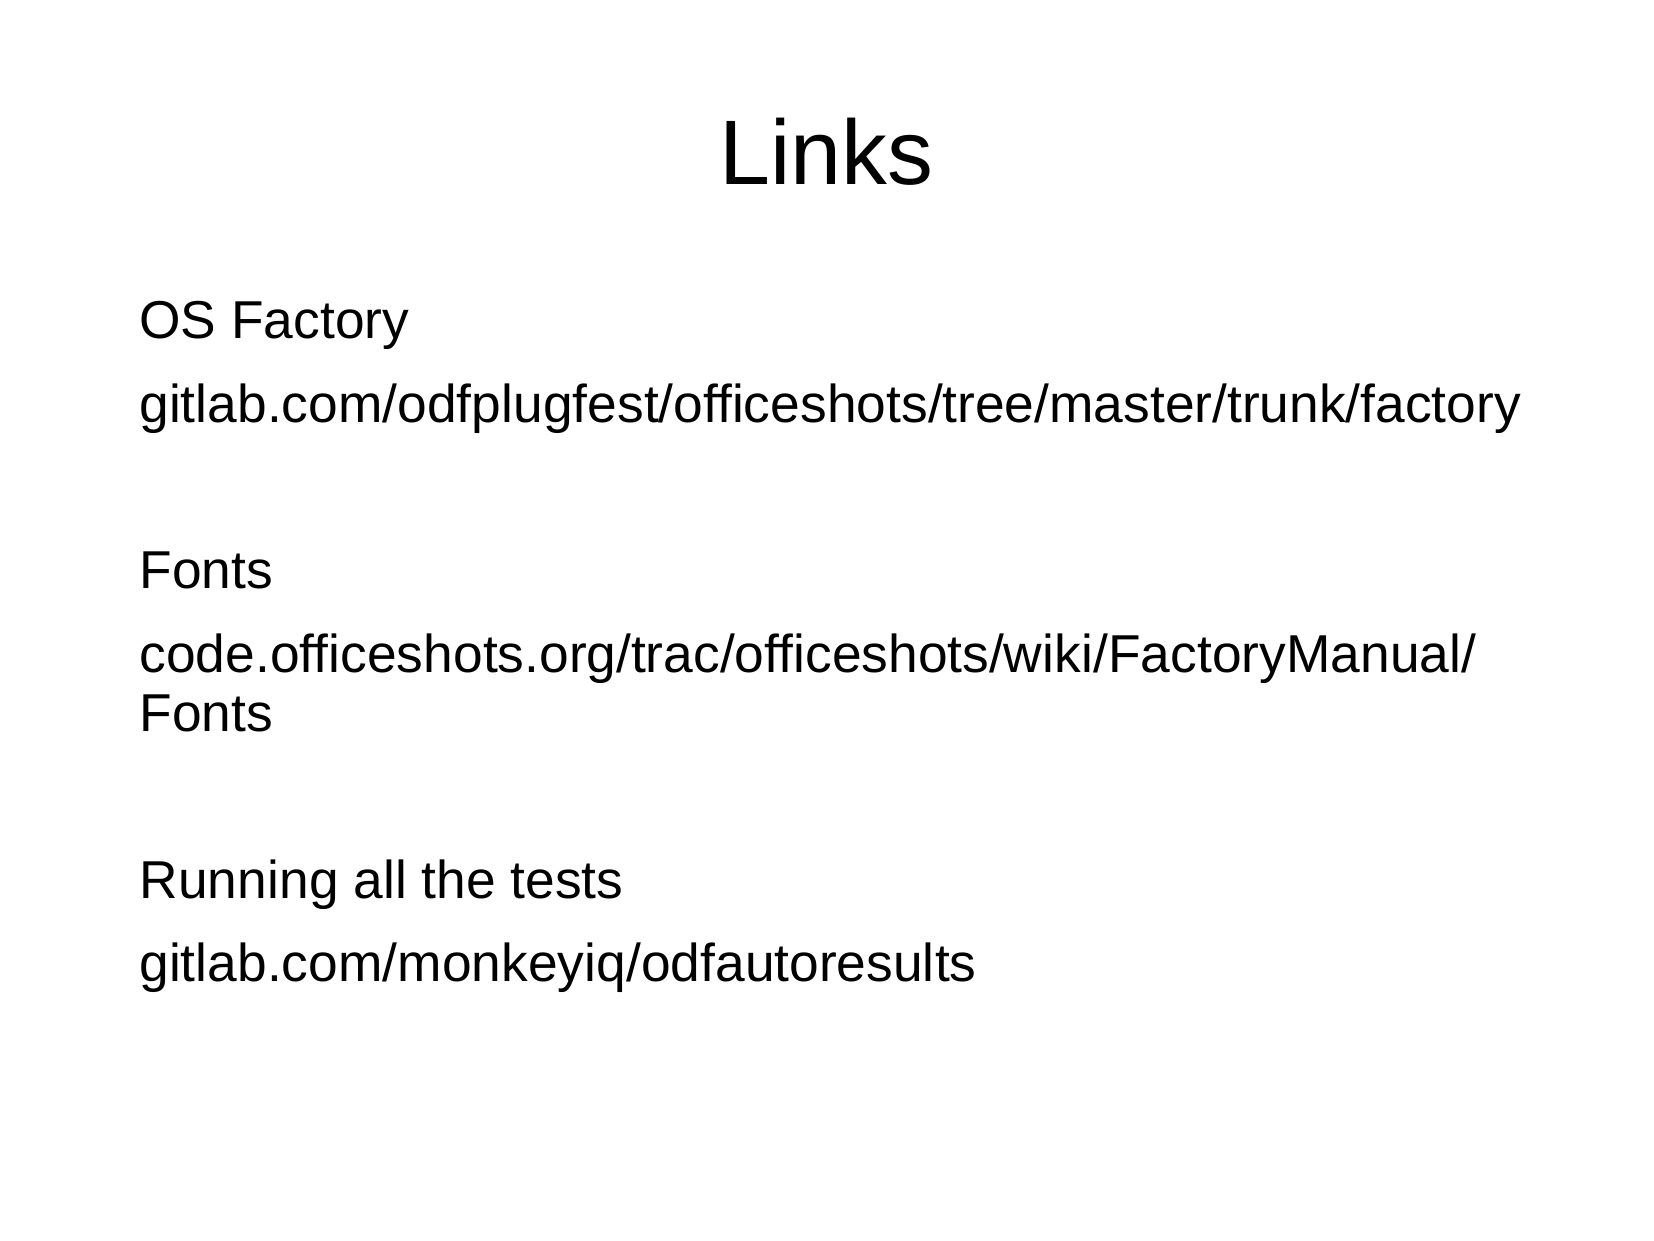

# Links
OS Factory
gitlab.com/odfplugfest/officeshots/tree/master/trunk/factory
Fonts
code.officeshots.org/trac/officeshots/wiki/FactoryManual/Fonts
Running all the tests
gitlab.com/monkeyiq/odfautoresults